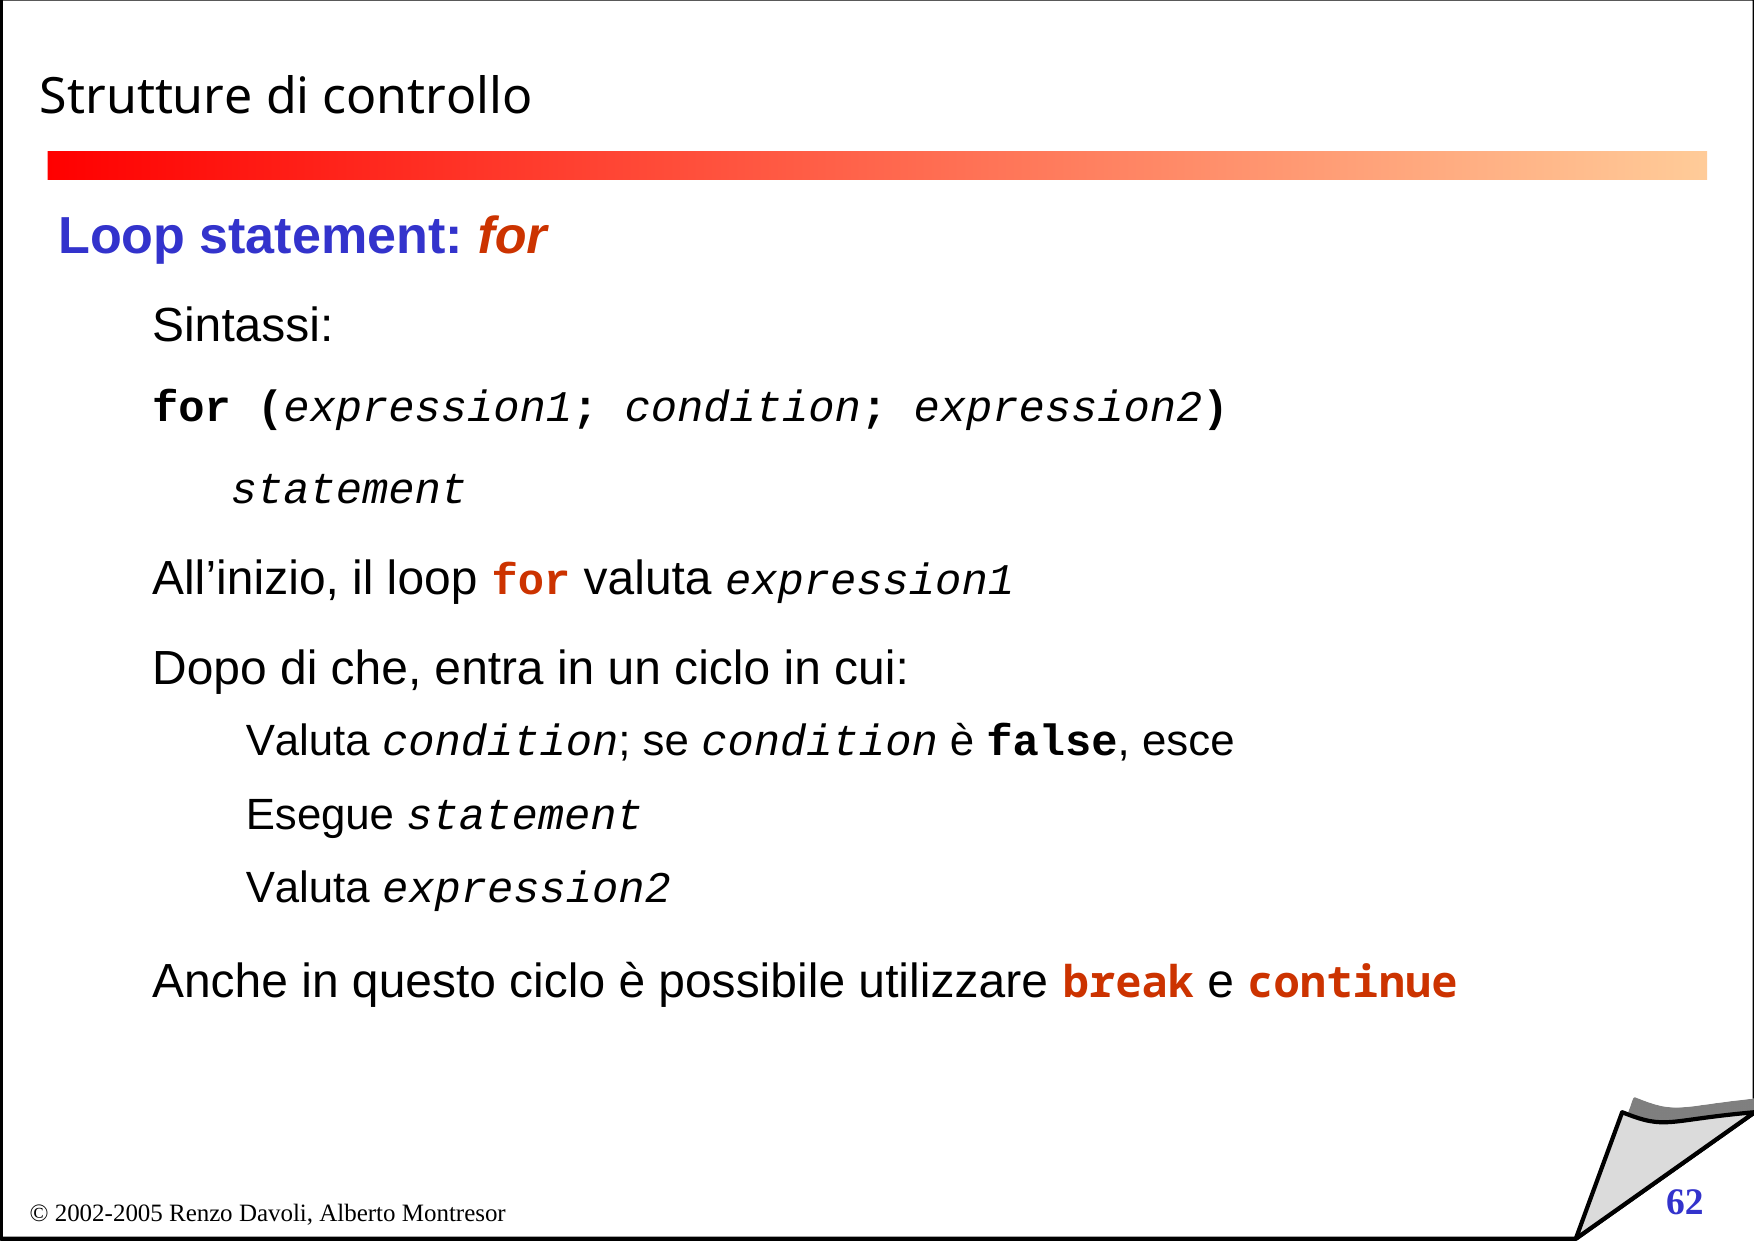

# Strutture di controllo
Loop statement: for
Sintassi:
for (expression1; condition; expression2)
 statement
All’inizio, il loop for valuta expression1
Dopo di che, entra in un ciclo in cui:
Valuta condition; se condition è false, esce
Esegue statement
Valuta expression2
Anche in questo ciclo è possibile utilizzare break e continue